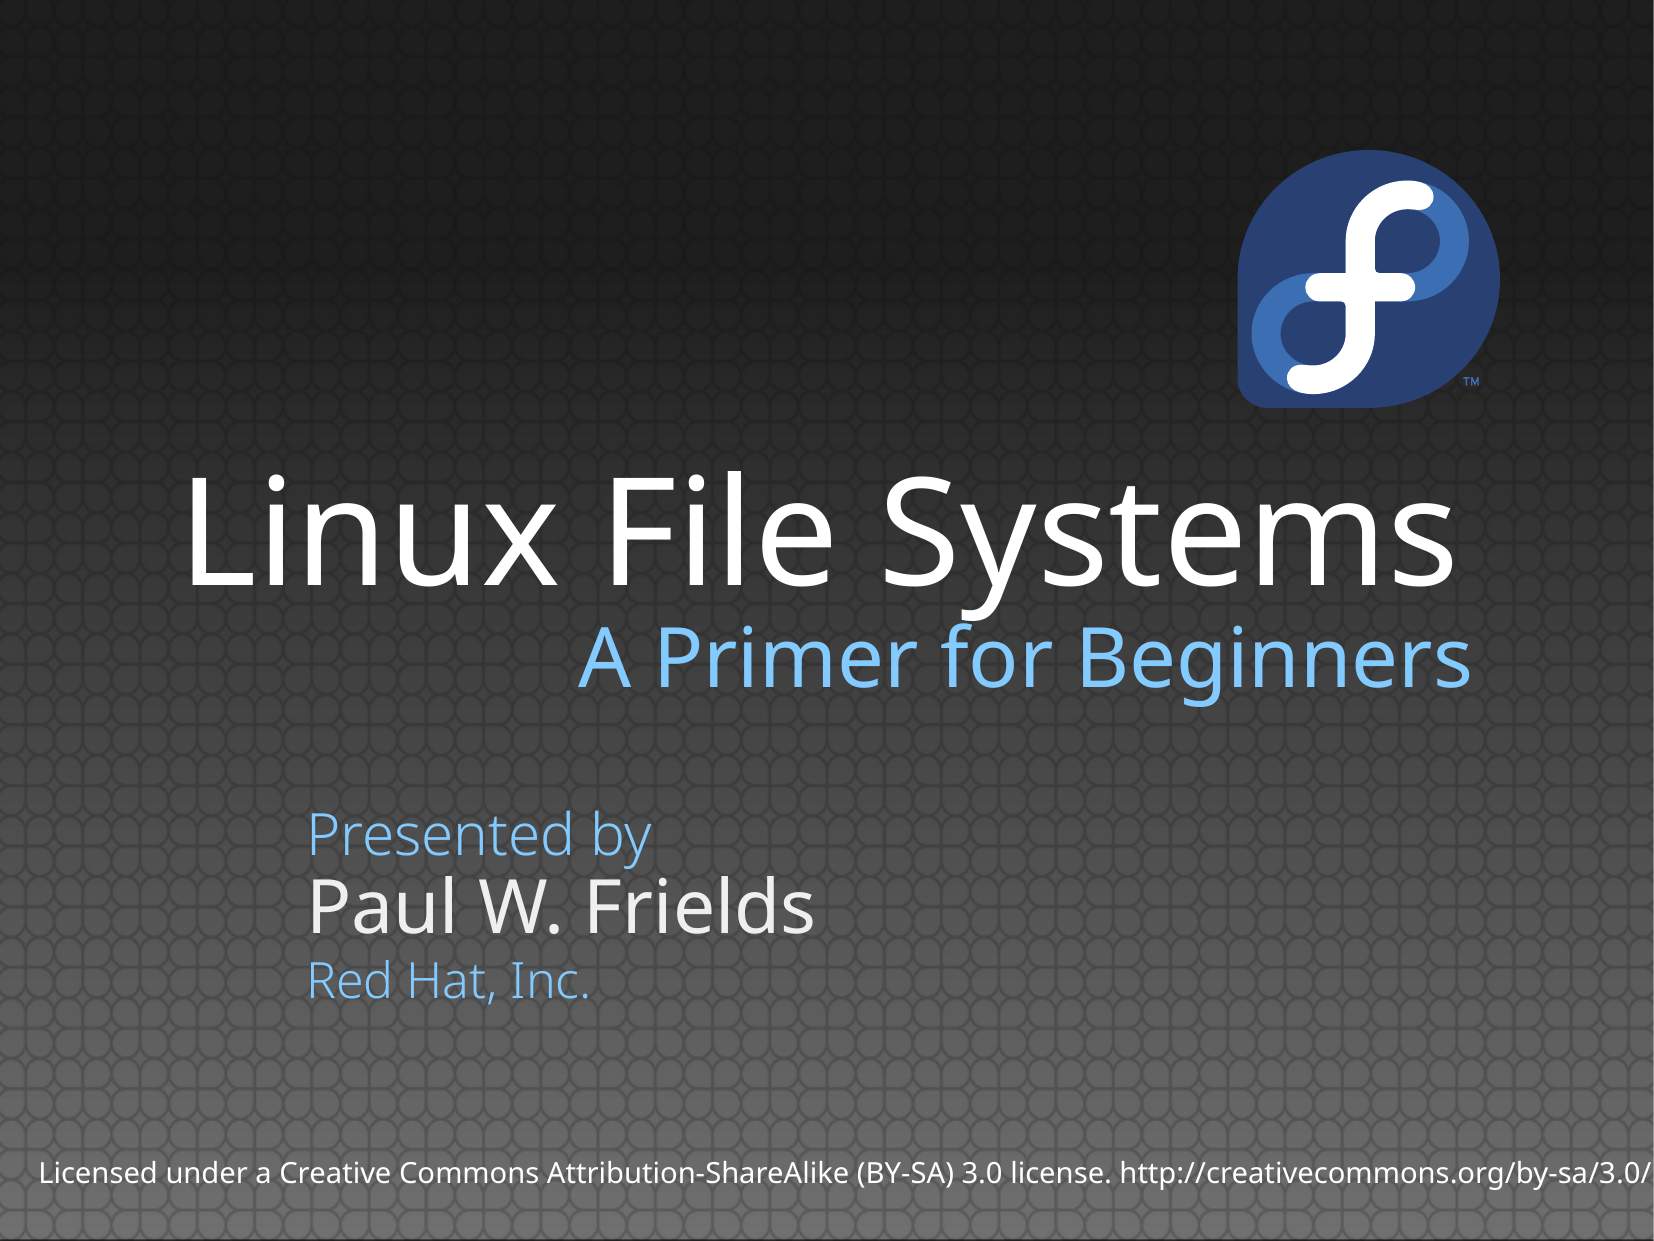

Linux File Systems
# A Primer for Beginners
Presented by
Paul W. Frields
Red Hat, Inc.
Licensed under a Creative Commons Attribution-ShareAlike (BY-SA) 3.0 license. http://creativecommons.org/by-sa/3.0/